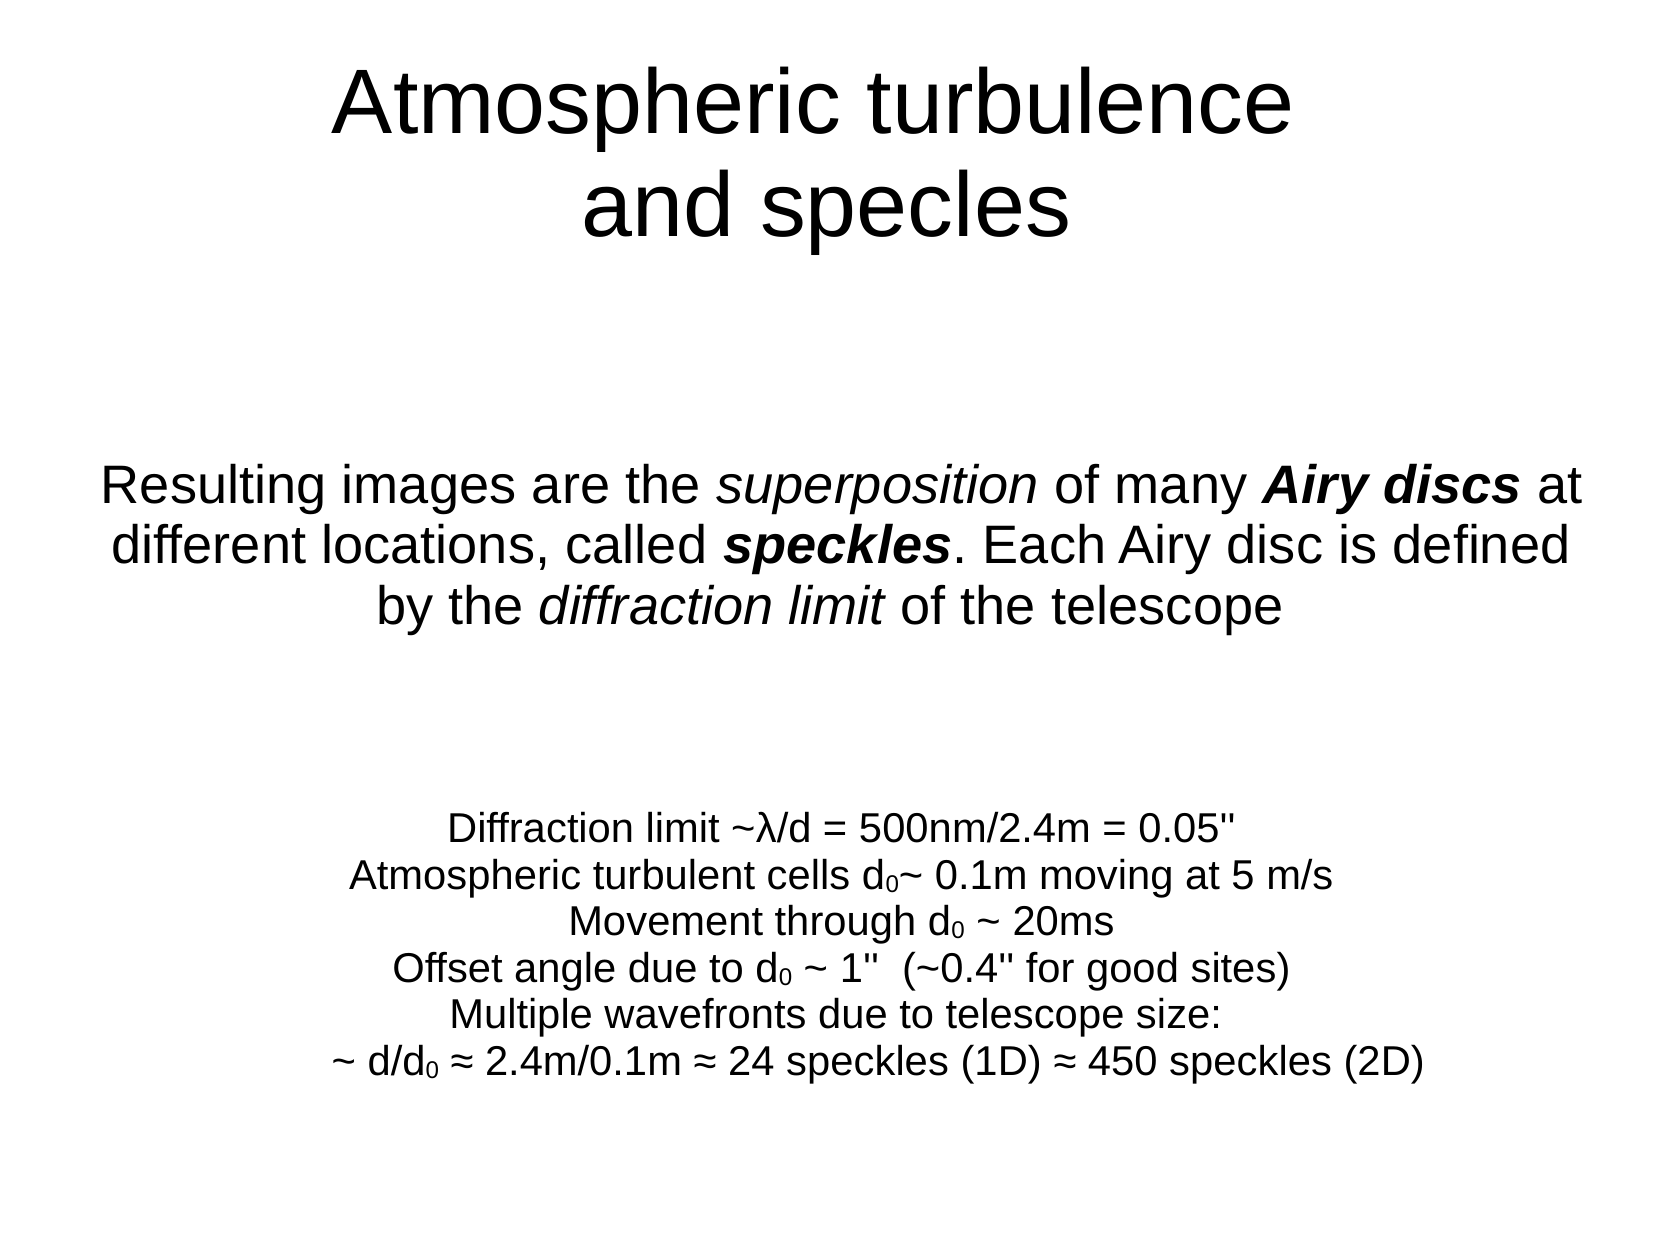

# Atmospheric turbulence and specles
Resulting images are the superposition of many Airy discs at different locations, called speckles. Each Airy disc is defined by the diffraction limit of the telescope
Diffraction limit ~λ/d = 500nm/2.4m = 0.05''
Atmospheric turbulent cells d0~ 0.1m moving at 5 m/s
Movement through d0 ~ 20ms
Offset angle due to d0 ~ 1'' (~0.4'' for good sites)
Multiple wavefronts due to telescope size:
	~ d/d0 ≈ 2.4m/0.1m ≈ 24 speckles (1D) ≈ 450 speckles (2D)